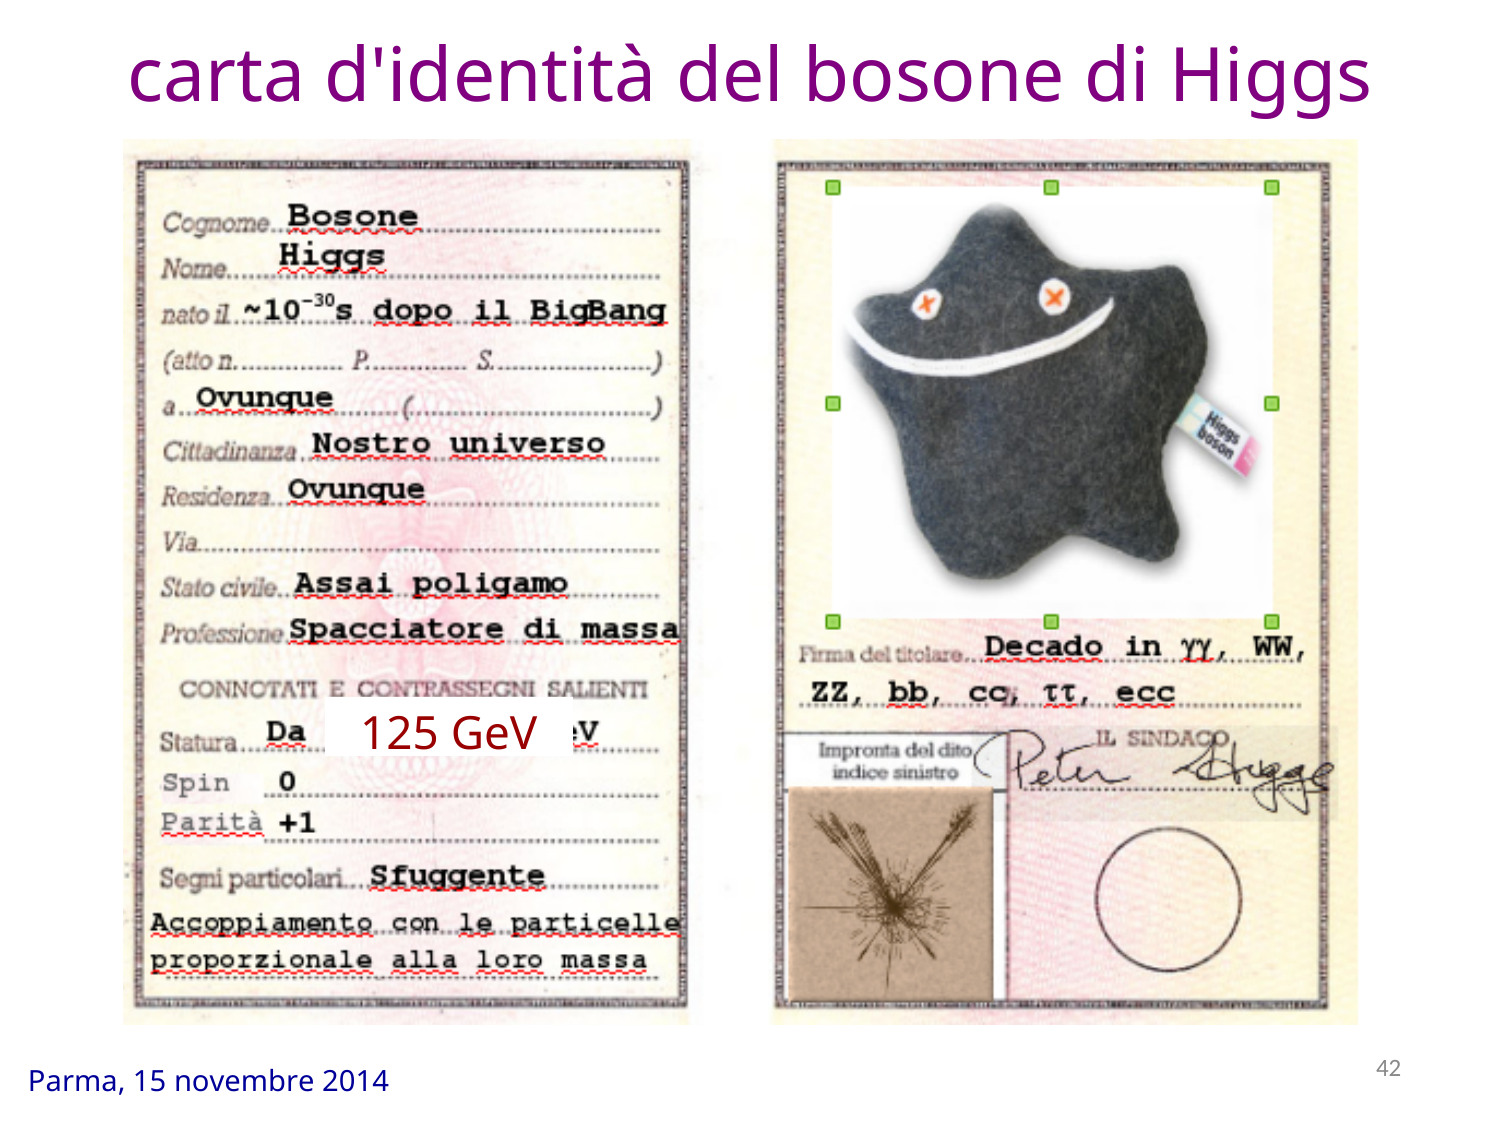

carta d'identità del bosone di Higgs
125 GeV
42